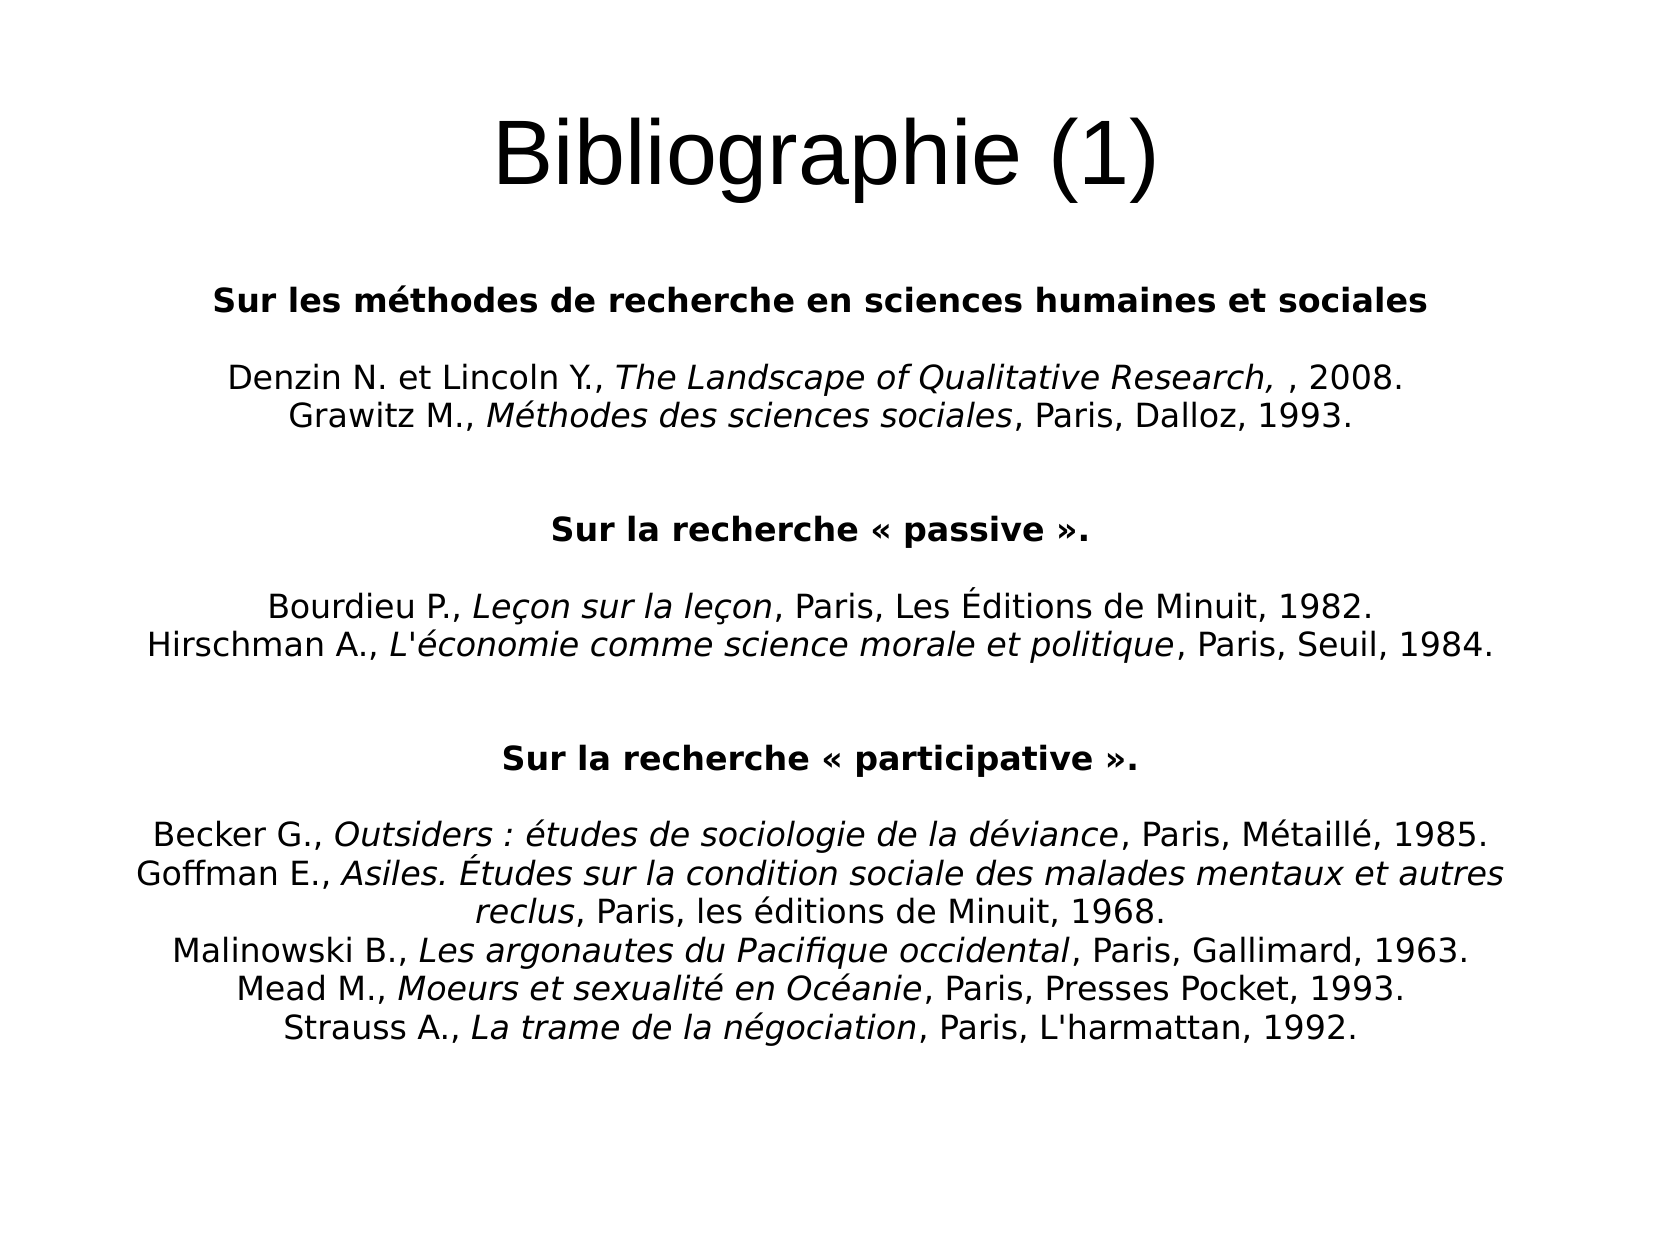

# Bibliographie (1)
Sur les méthodes de recherche en sciences humaines et sociales
Denzin N. et Lincoln Y., The Landscape of Qualitative Research, , 2008.
Grawitz M., Méthodes des sciences sociales, Paris, Dalloz, 1993.
Sur la recherche « passive ».
Bourdieu P., Leçon sur la leçon, Paris, Les Éditions de Minuit, 1982.
Hirschman A., L'économie comme science morale et politique, Paris, Seuil, 1984.
Sur la recherche « participative ».
Becker G., Outsiders : études de sociologie de la déviance, Paris, Métaillé, 1985.
Goffman E., Asiles. Études sur la condition sociale des malades mentaux et autres reclus, Paris, les éditions de Minuit, 1968.
Malinowski B., Les argonautes du Pacifique occidental, Paris, Gallimard, 1963.
Mead M., Moeurs et sexualité en Océanie, Paris, Presses Pocket, 1993.
Strauss A., La trame de la négociation, Paris, L'harmattan, 1992.